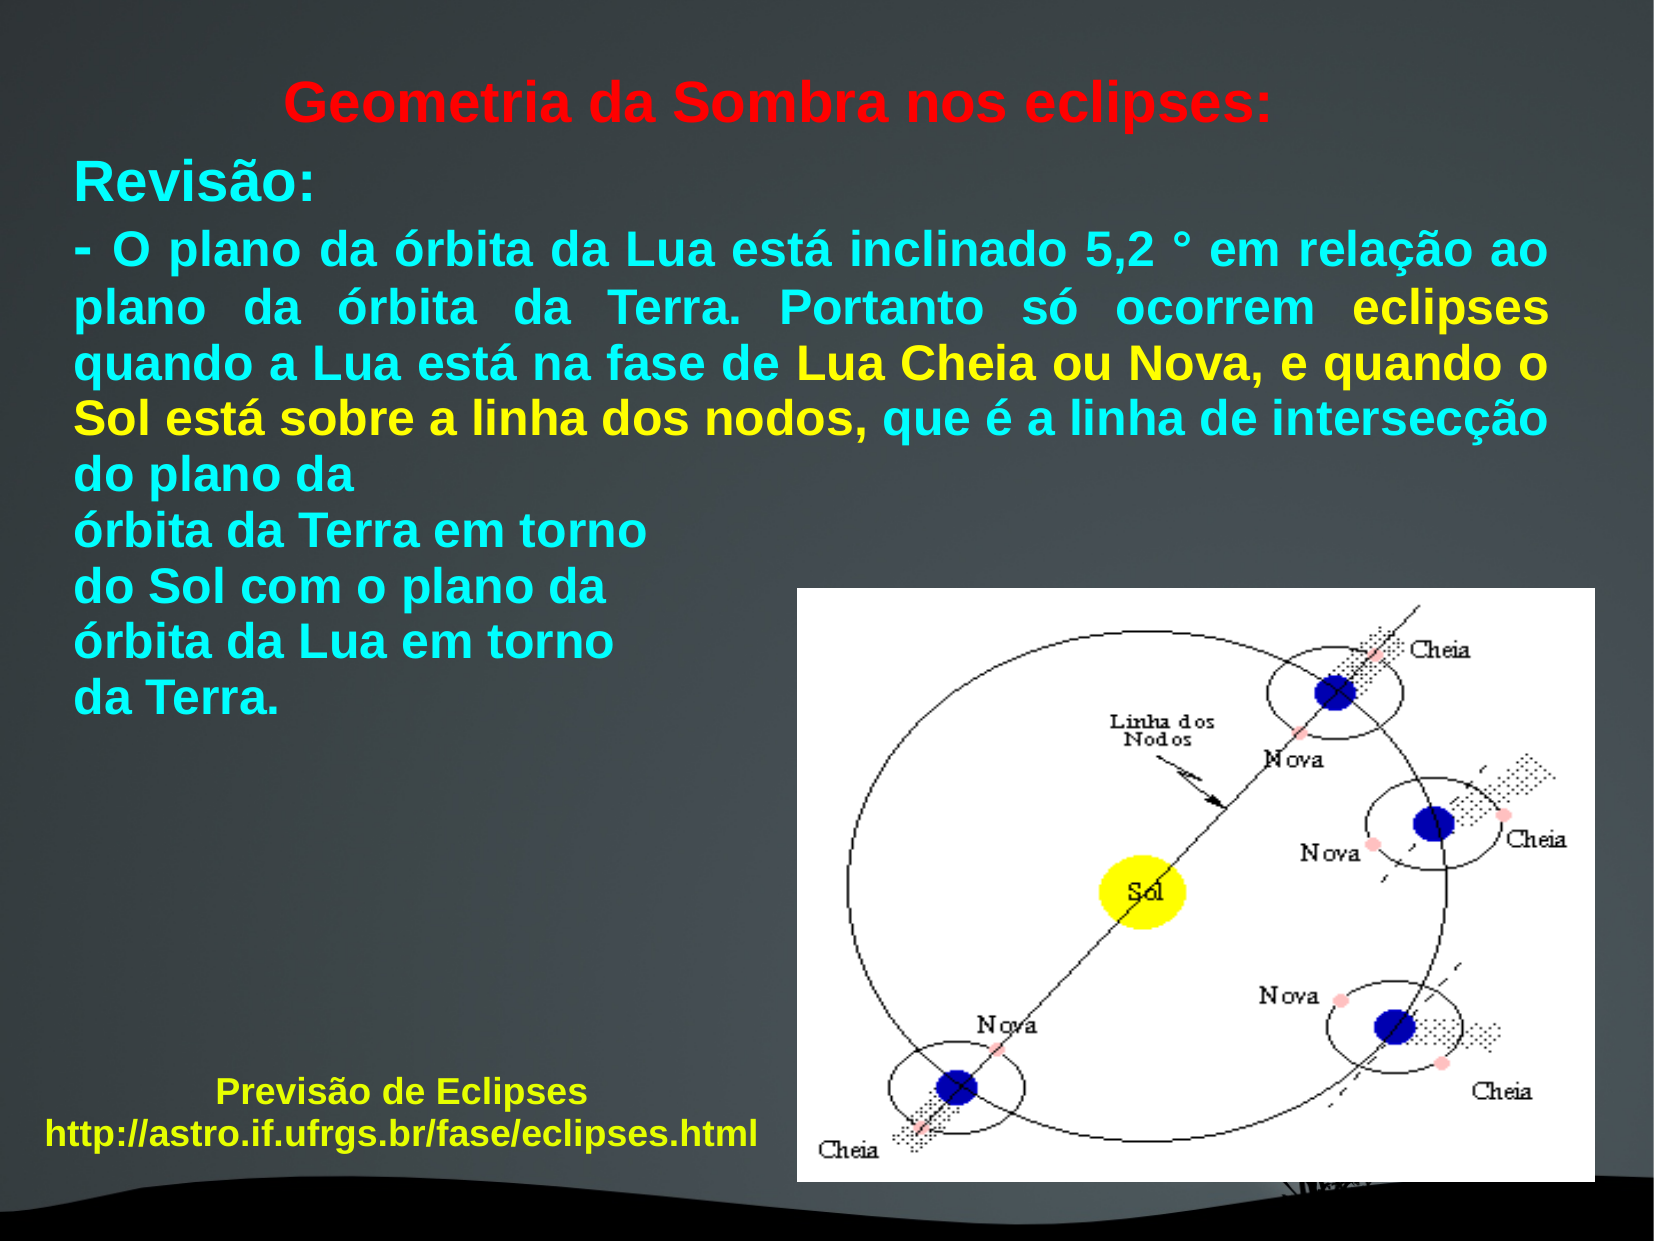

Geometria da Sombra nos eclipses:
Revisão:
- O plano da órbita da Lua está inclinado 5,2 ° em relação ao plano da órbita da Terra. Portanto só ocorrem eclipses quando a Lua está na fase de Lua Cheia ou Nova, e quando o Sol está sobre a linha dos nodos, que é a linha de intersecção do plano da
órbita da Terra em torno
do Sol com o plano da
órbita da Lua em torno
da Terra.
Previsão de Eclipses
http://astro.if.ufrgs.br/fase/eclipses.html